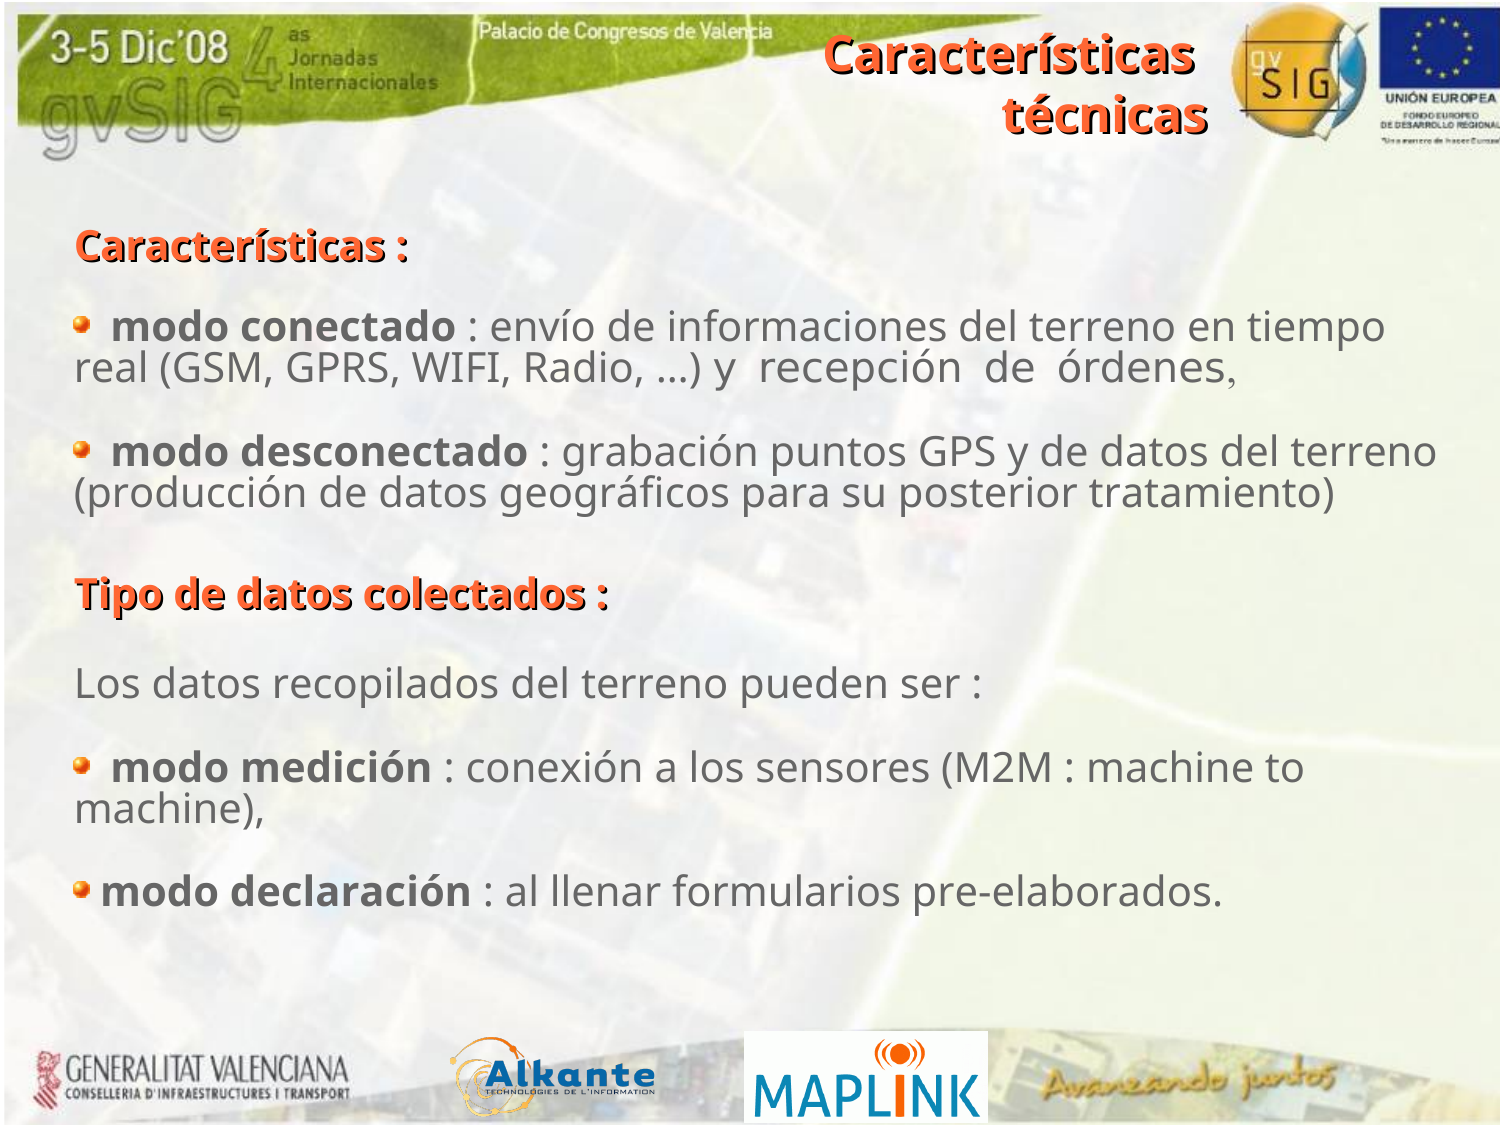

Características
técnicas
Características :
 modo conectado : envío de informaciones del terreno en tiempo real (GSM, GPRS, WIFI, Radio, …) y recepción de órdenes,
 modo desconectado : grabación puntos GPS y de datos del terreno (producción de datos geográficos para su posterior tratamiento)
Tipo de datos colectados :
Los datos recopilados del terreno pueden ser :
 modo medición : conexión a los sensores (M2M : machine to machine),
 modo declaración : al llenar formularios pre-elaborados.